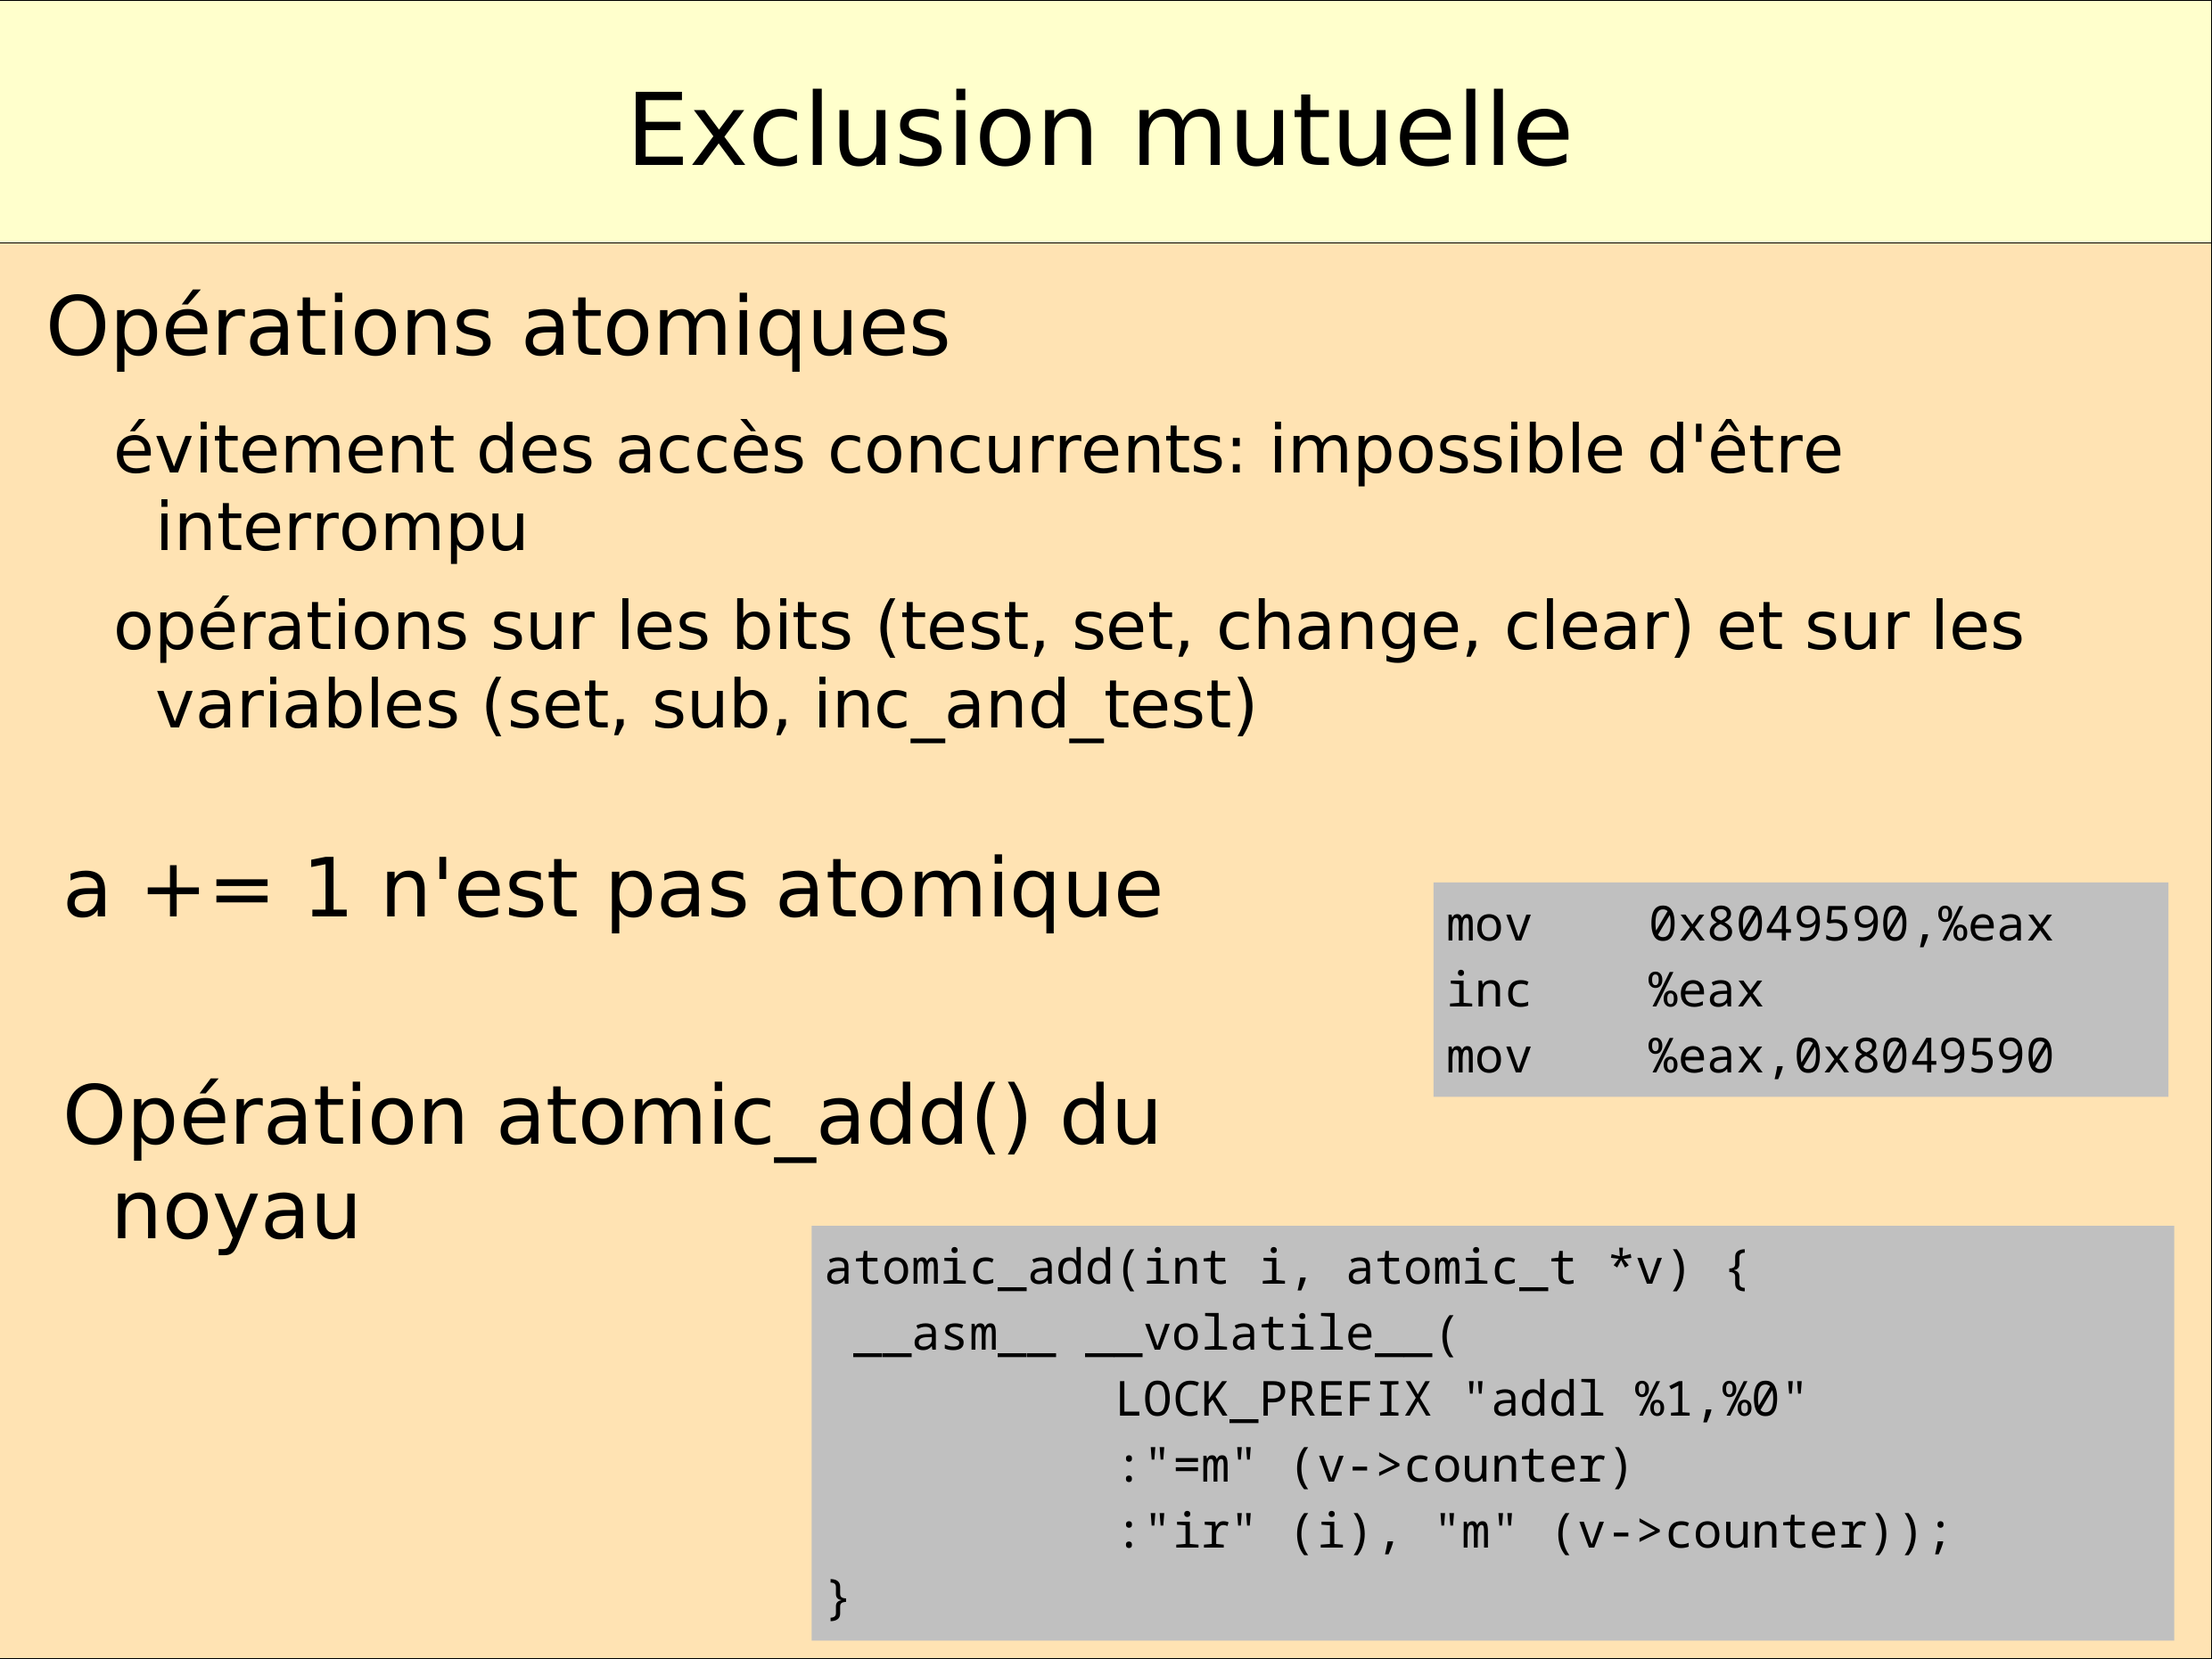

# Exclusion mutuelle
Opérations atomiques
évitement des accès concurrents: impossible d'être interrompu
opérations sur les bits (test, set, change, clear) et sur les variables (set, sub, inc_and_test)
a += 1 n'est pas atomique
Opération atomic_add() du noyau
mov 0x8049590,%eax
inc %eax
mov %eax,0x8049590
atomic_add(int i, atomic_t *v) {
 __asm__ __volatile__(
 LOCK_PREFIX "addl %1,%0"
 :"=m" (v->counter)
 :"ir" (i), "m" (v->counter));
}